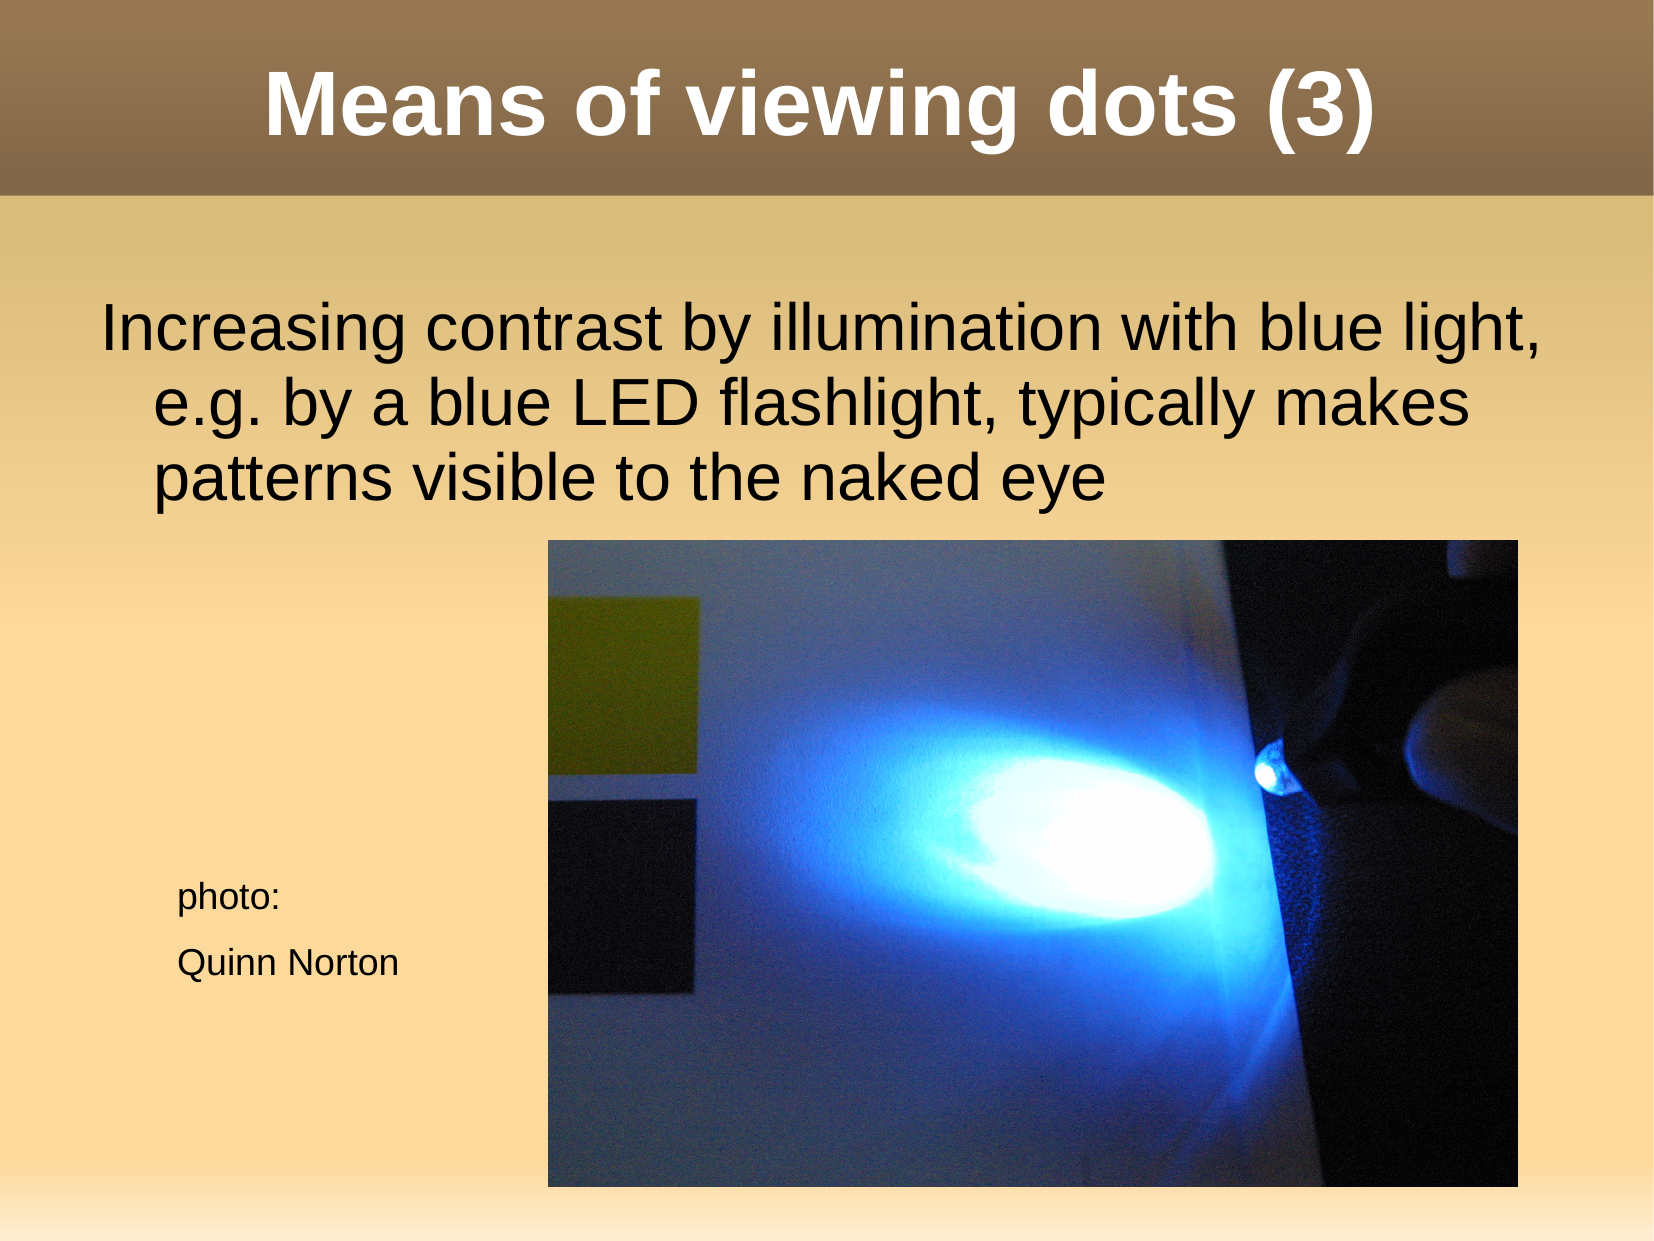

# Means of viewing dots (3)
Increasing contrast by illumination with blue light, e.g. by a blue LED flashlight, typically makes patterns visible to the naked eye
photo:
Quinn Norton